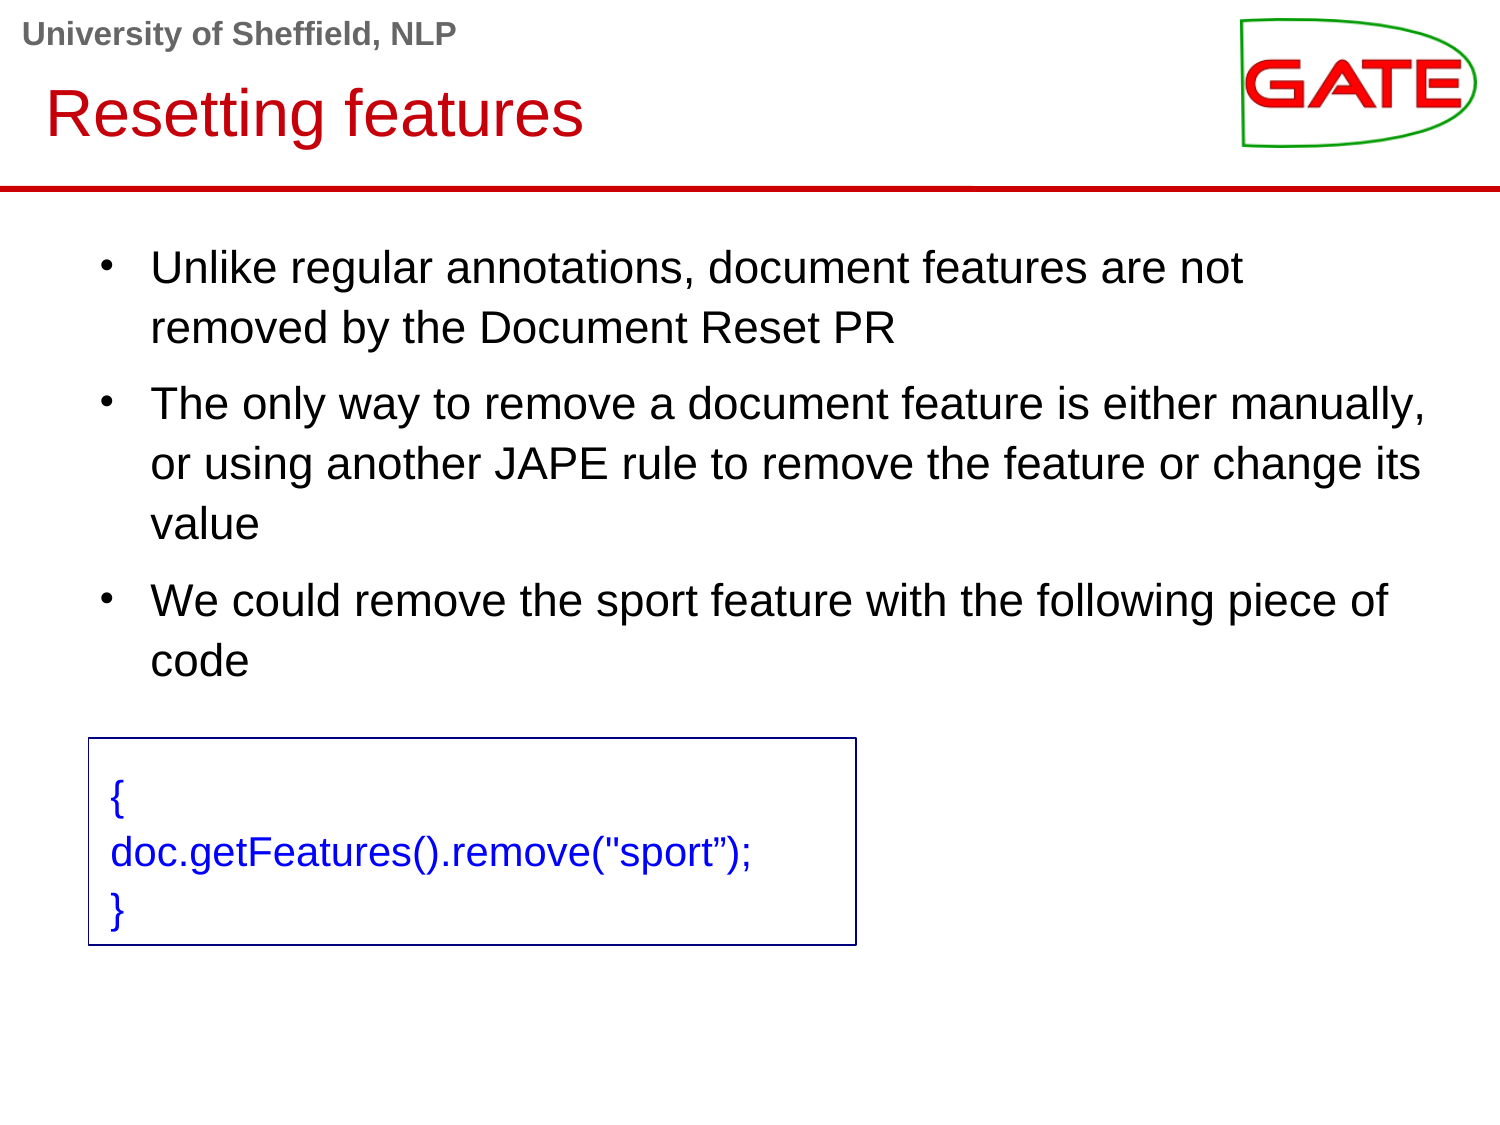

# Resetting features
Unlike regular annotations, document features are not removed by the Document Reset PR
The only way to remove a document feature is either manually, or using another JAPE rule to remove the feature or change its value
We could remove the sport feature with the following piece of code
 {
 doc.getFeatures().remove("sport”);
 }